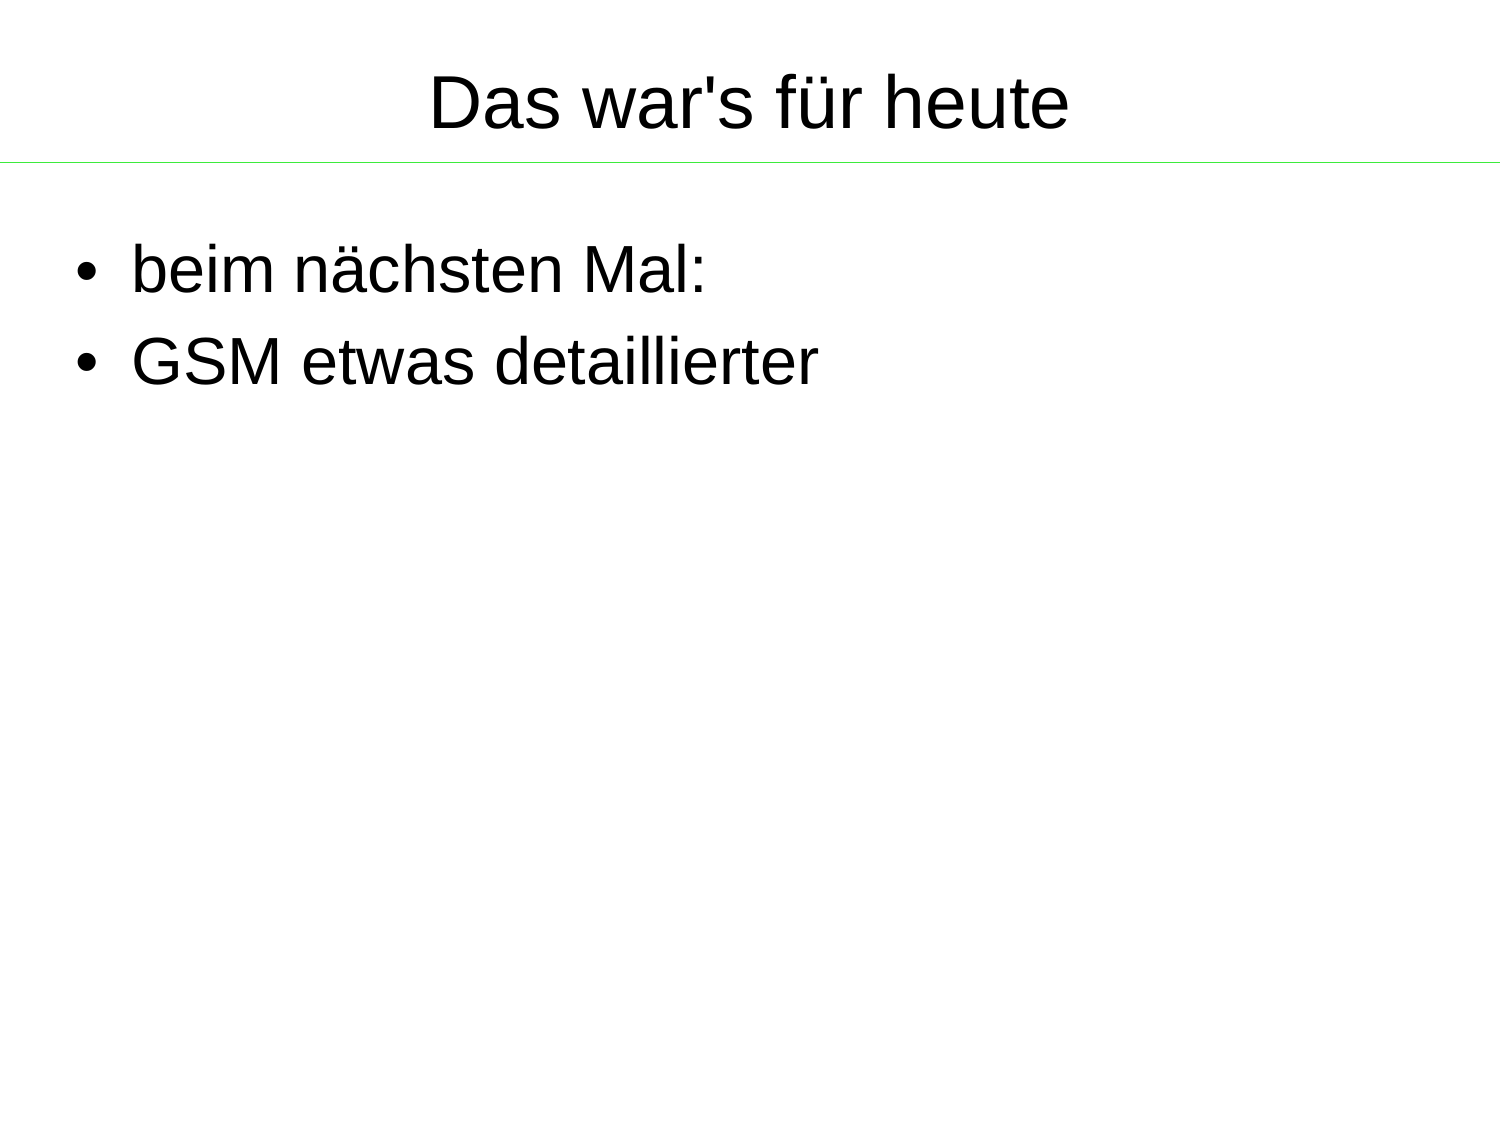

# Das war's für heute
beim nächsten Mal:
GSM etwas detaillierter